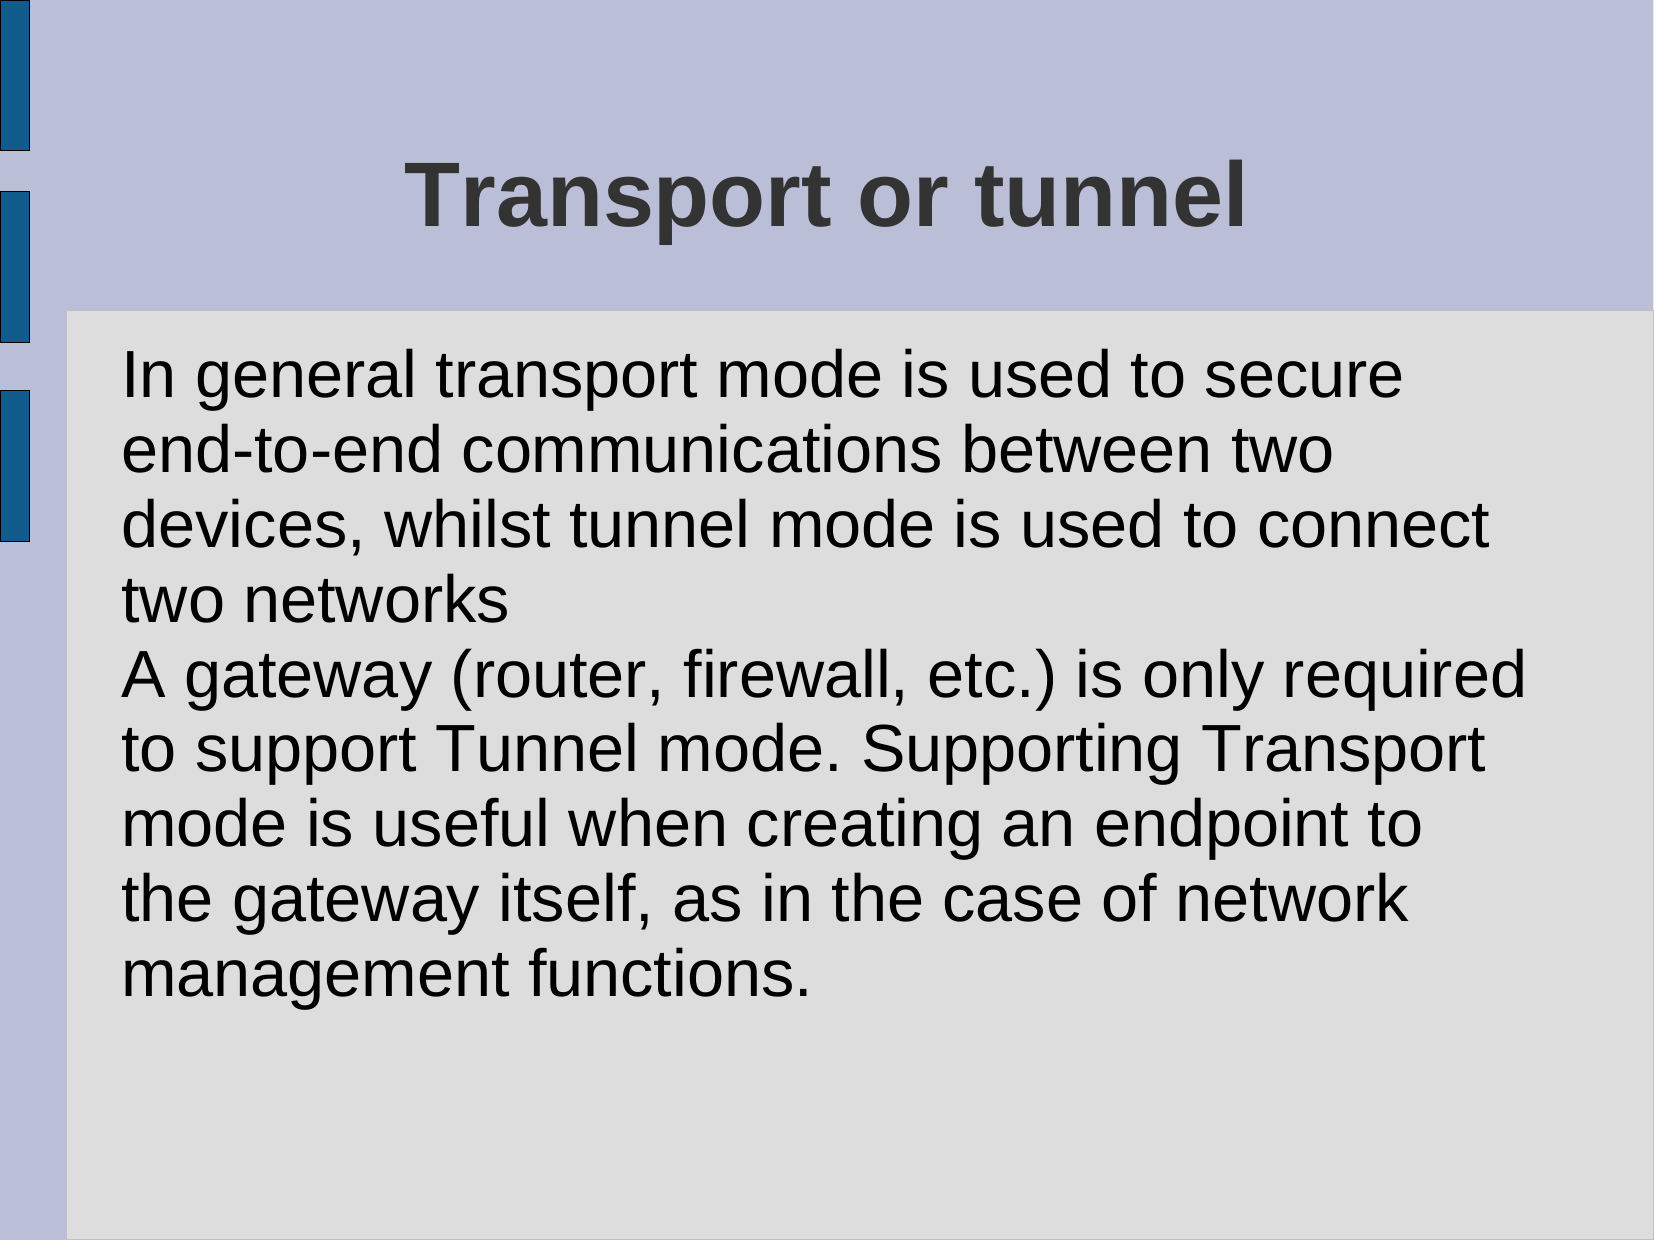

# Transport or tunnel
In general transport mode is used to secure end-to-end communications between two devices, whilst tunnel mode is used to connect two networks
A gateway (router, firewall, etc.) is only required to support Tunnel mode. Supporting Transport mode is useful when creating an endpoint to the gateway itself, as in the case of network management functions.